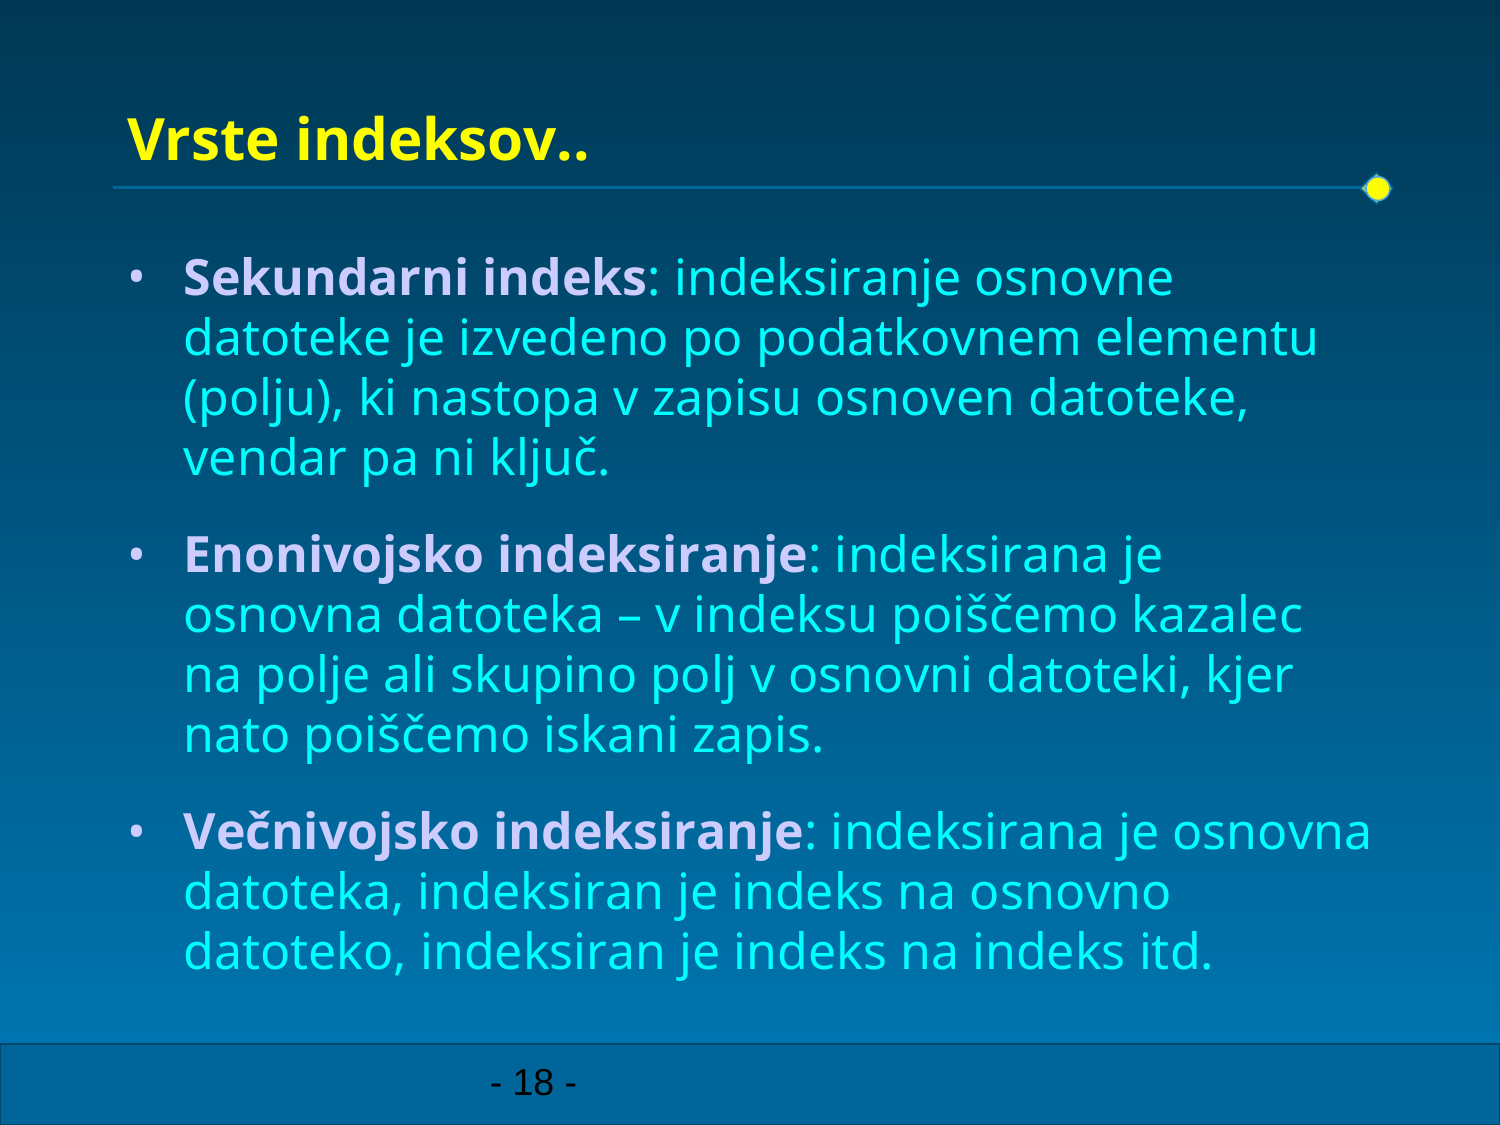

# Vrste indeksov..
Sekundarni indeks: indeksiranje osnovne datoteke je izvedeno po podatkovnem elementu (polju), ki nastopa v zapisu osnoven datoteke, vendar pa ni ključ.
Enonivojsko indeksiranje: indeksirana je osnovna datoteka – v indeksu poiščemo kazalec na polje ali skupino polj v osnovni datoteki, kjer nato poiščemo iskani zapis.
Večnivojsko indeksiranje: indeksirana je osnovna datoteka, indeksiran je indeks na osnovno datoteko, indeksiran je indeks na indeks itd.